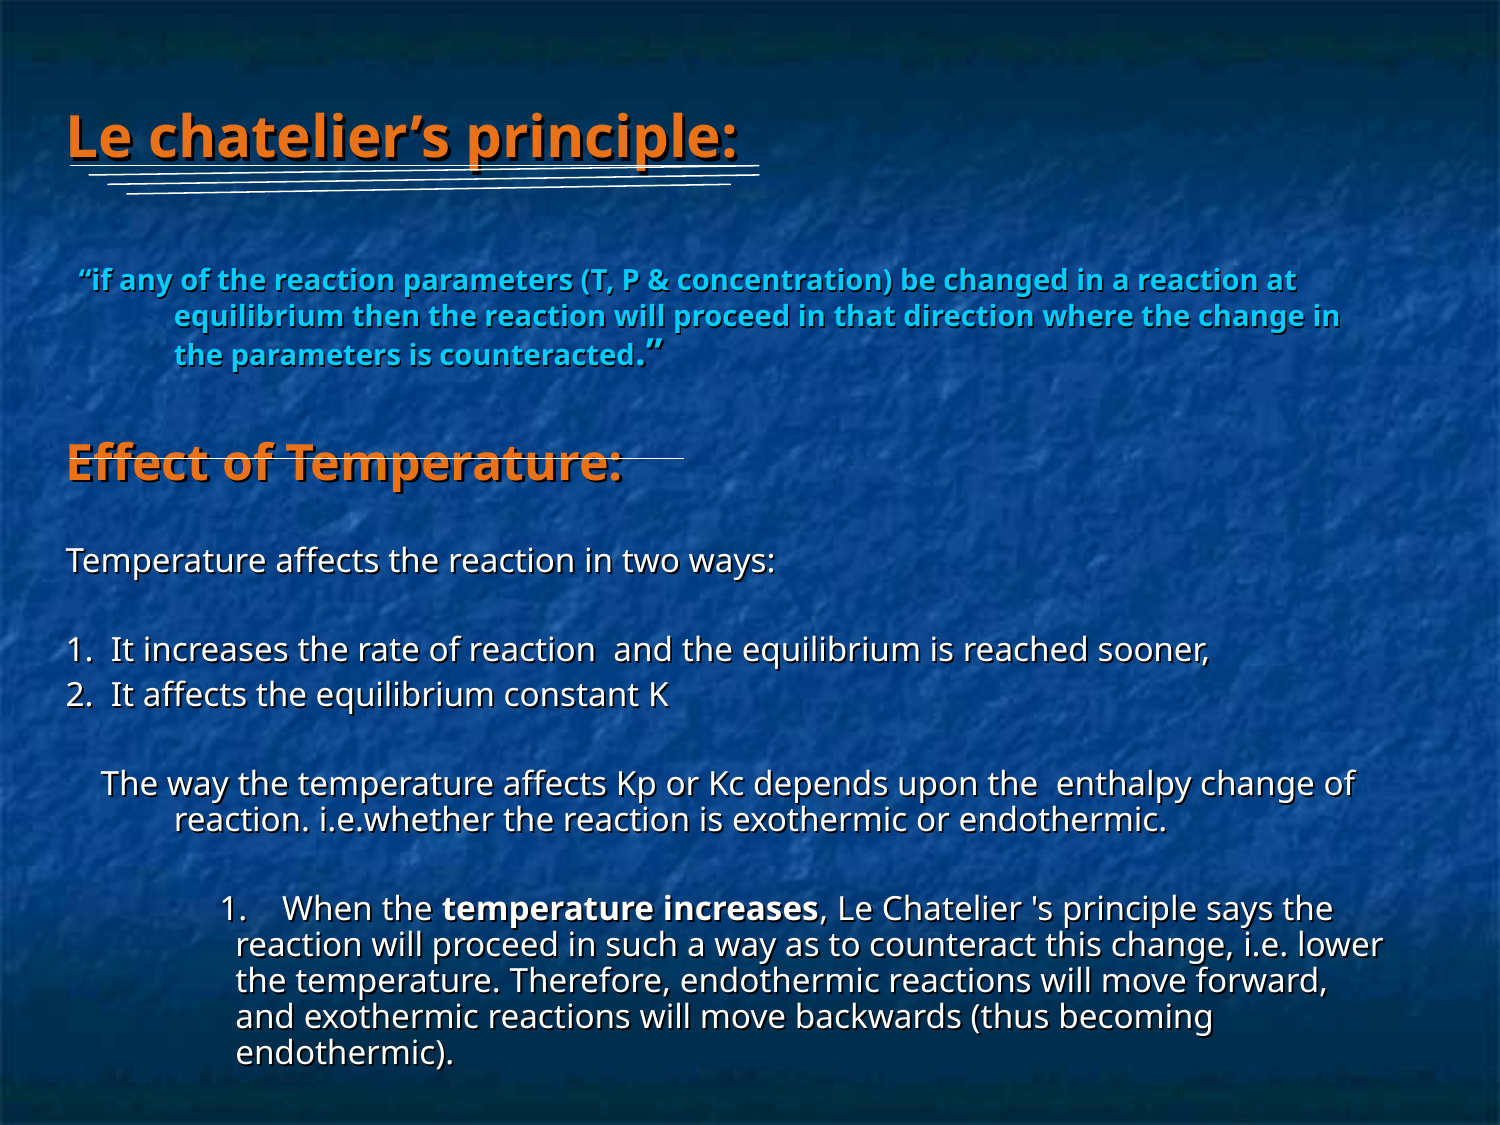

#
Le chatelier’s principle:
 “if any of the reaction parameters (T, P & concentration) be changed in a reaction at equilibrium then the reaction will proceed in that direction where the change in the parameters is counteracted.”
Effect of Temperature:
Temperature affects the reaction in two ways:
1. It increases the rate of reaction and the equilibrium is reached sooner,
2. It affects the equilibrium constant K
 The way the temperature affects Kp or Kc depends upon the enthalpy change of reaction. i.e.whether the reaction is exothermic or endothermic.
 1. When the temperature increases, Le Chatelier 's principle says the reaction will proceed in such a way as to counteract this change, i.e. lower the temperature. Therefore, endothermic reactions will move forward, and exothermic reactions will move backwards (thus becoming endothermic).
 2. Similarly, decrease in temperature always shifts the equilibrium position in the exothermic direction.